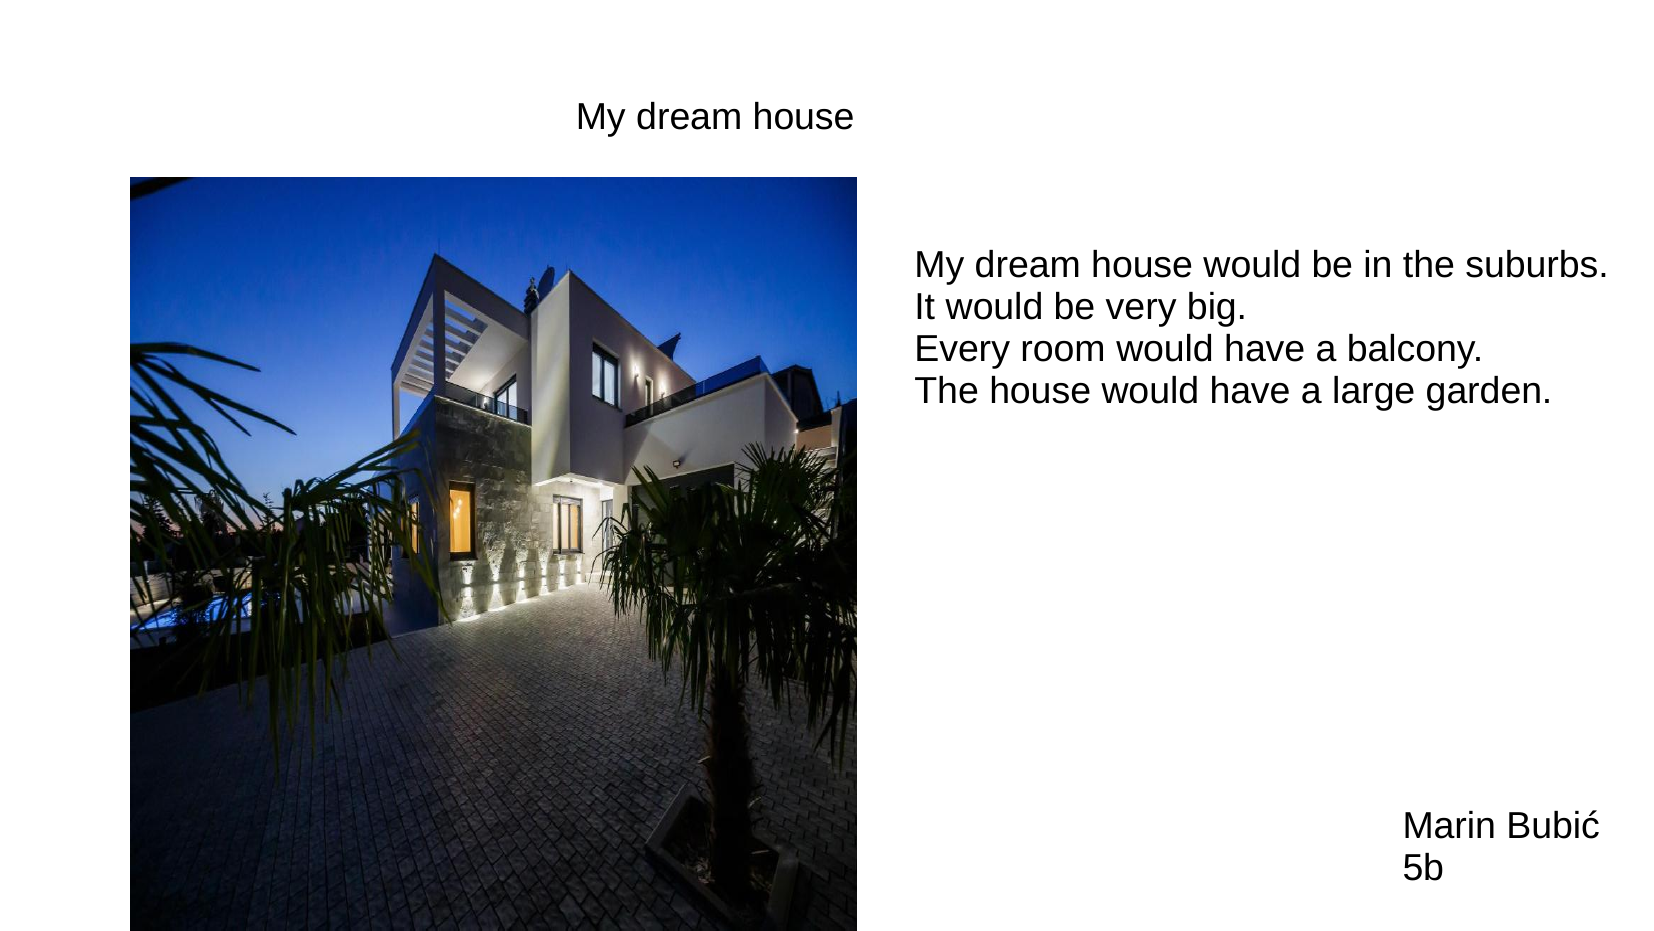

My dream house
My dream house would be in the suburbs.
It would be very big.
Every room would have a balcony.
The house would have a large garden.
Marin Bubić
5b